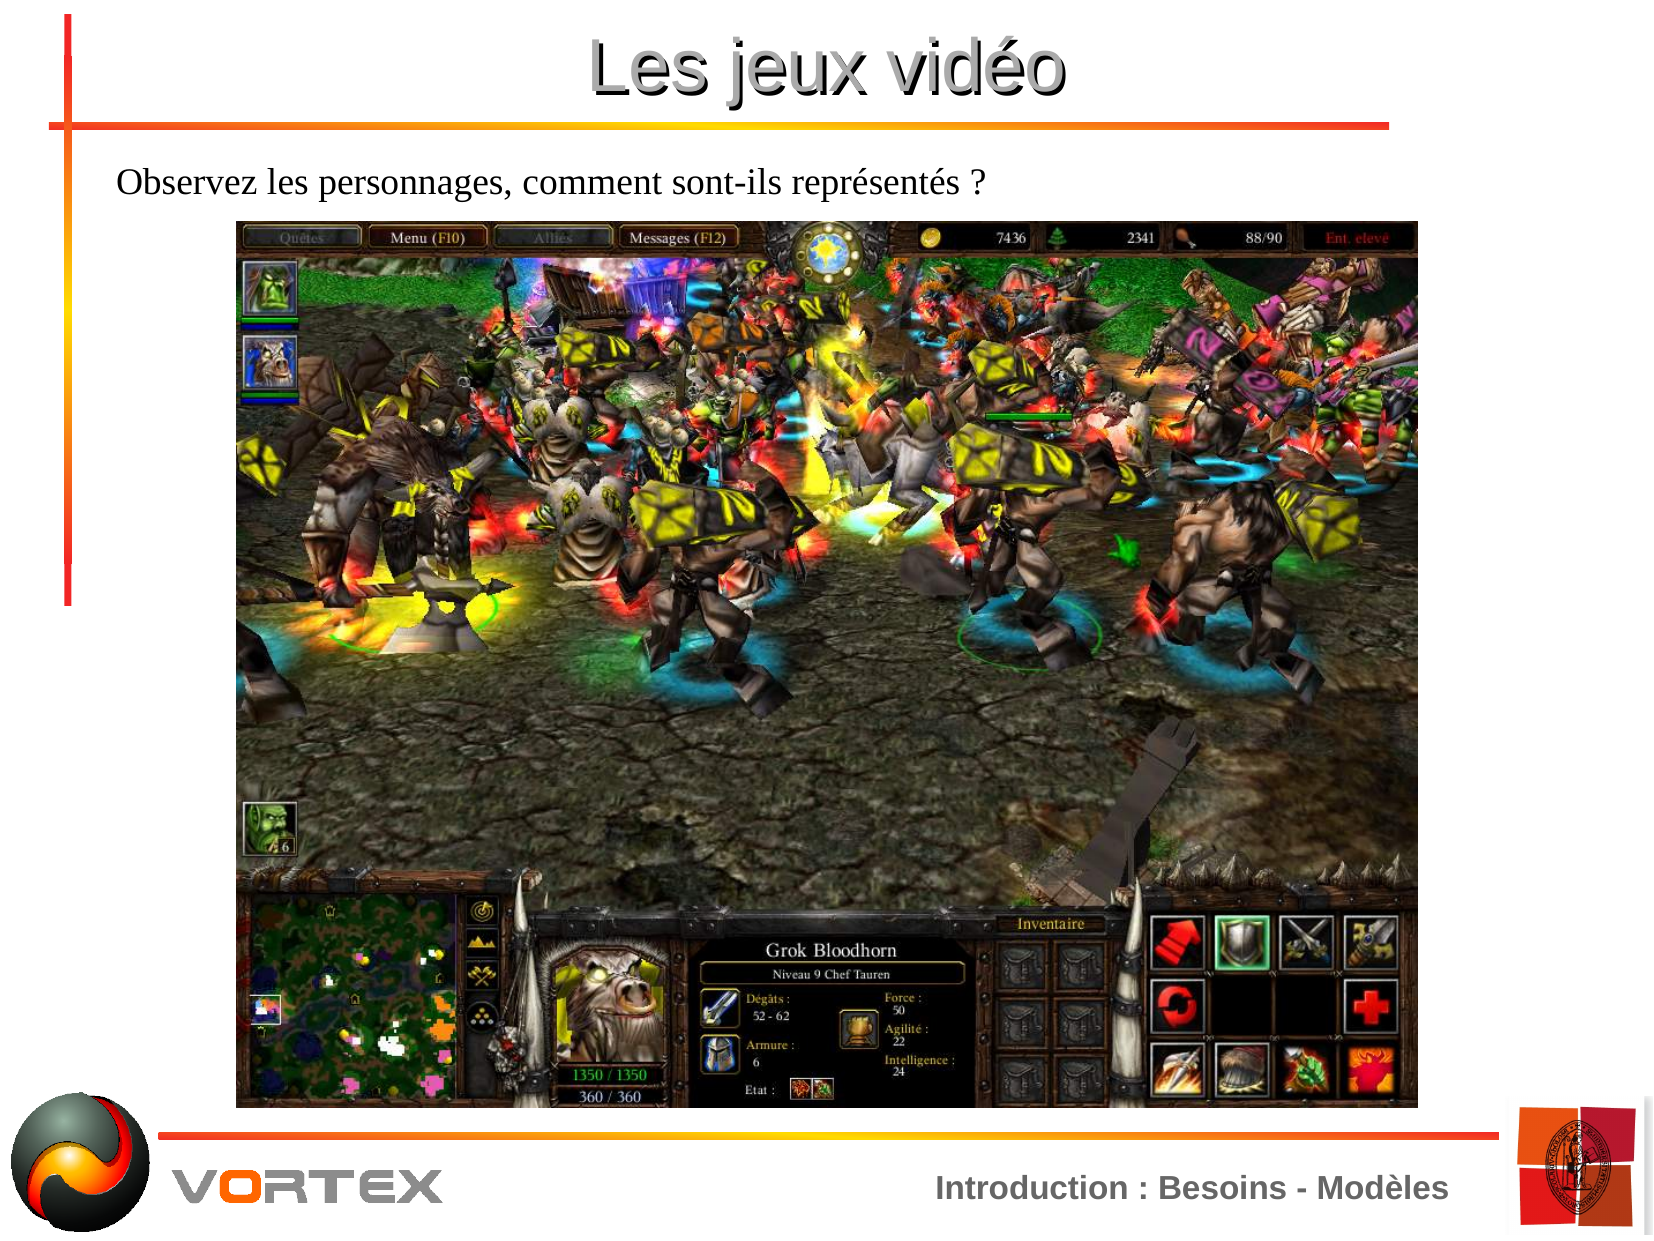

# Les jeux vidéo
Observez les personnages, comment sont-ils représentés ?